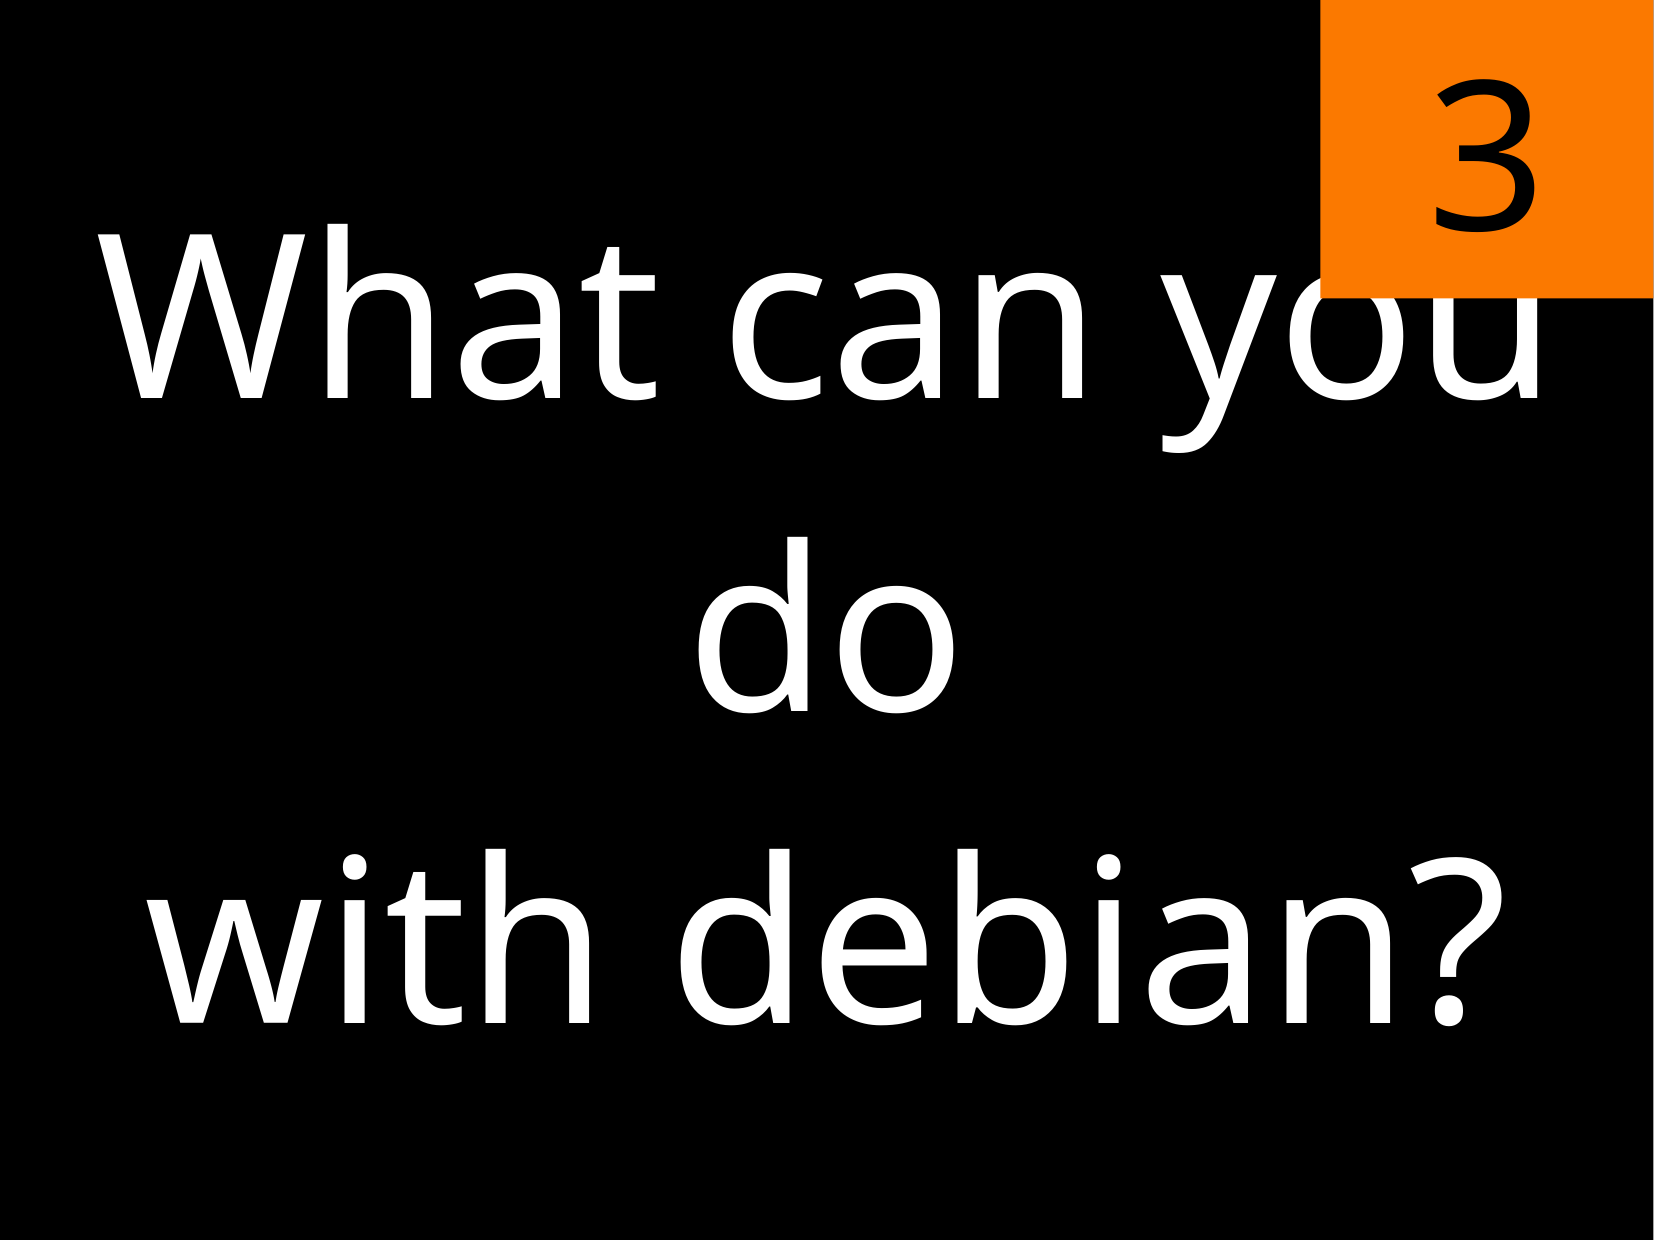

What can you do
with debian?
3